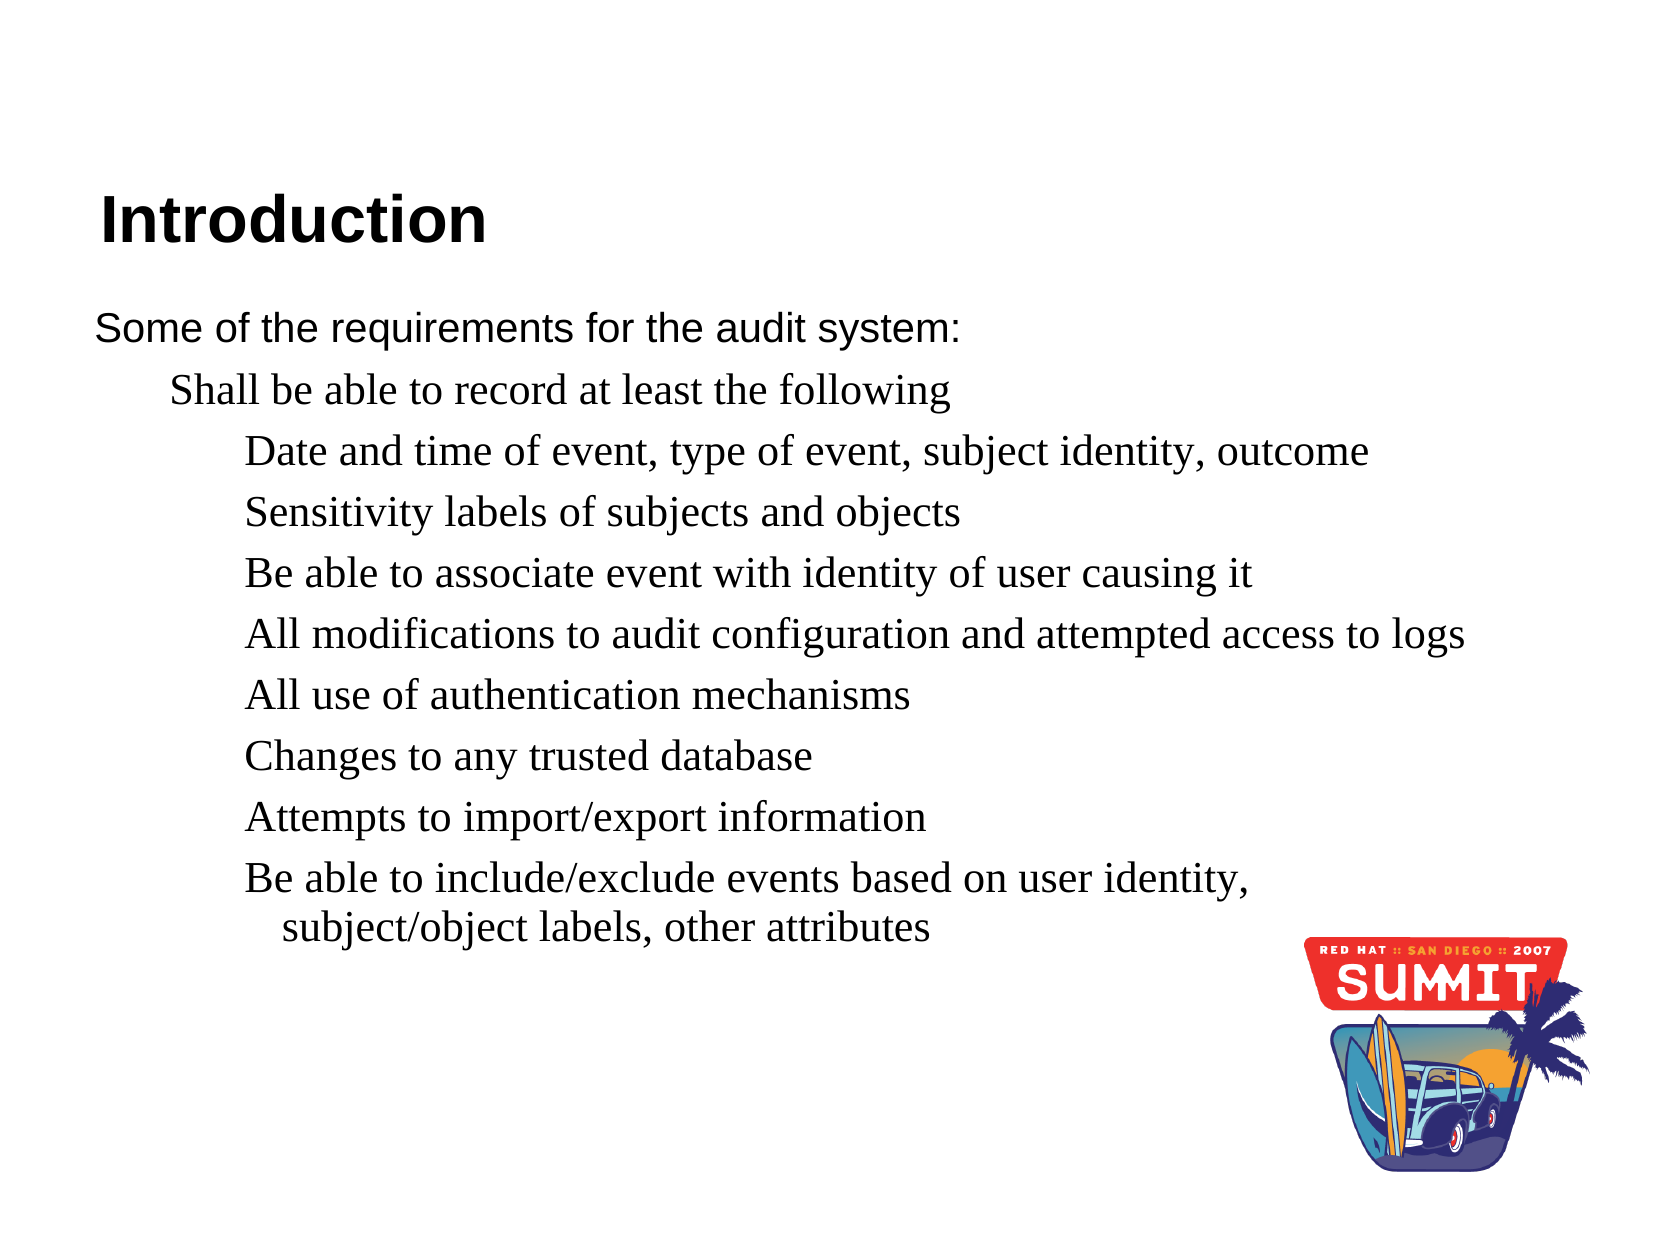

# Introduction
Some of the requirements for the audit system:
Shall be able to record at least the following
Date and time of event, type of event, subject identity, outcome
Sensitivity labels of subjects and objects
Be able to associate event with identity of user causing it
All modifications to audit configuration and attempted access to logs
All use of authentication mechanisms
Changes to any trusted database
Attempts to import/export information
Be able to include/exclude events based on user identity, subject/object labels, other attributes